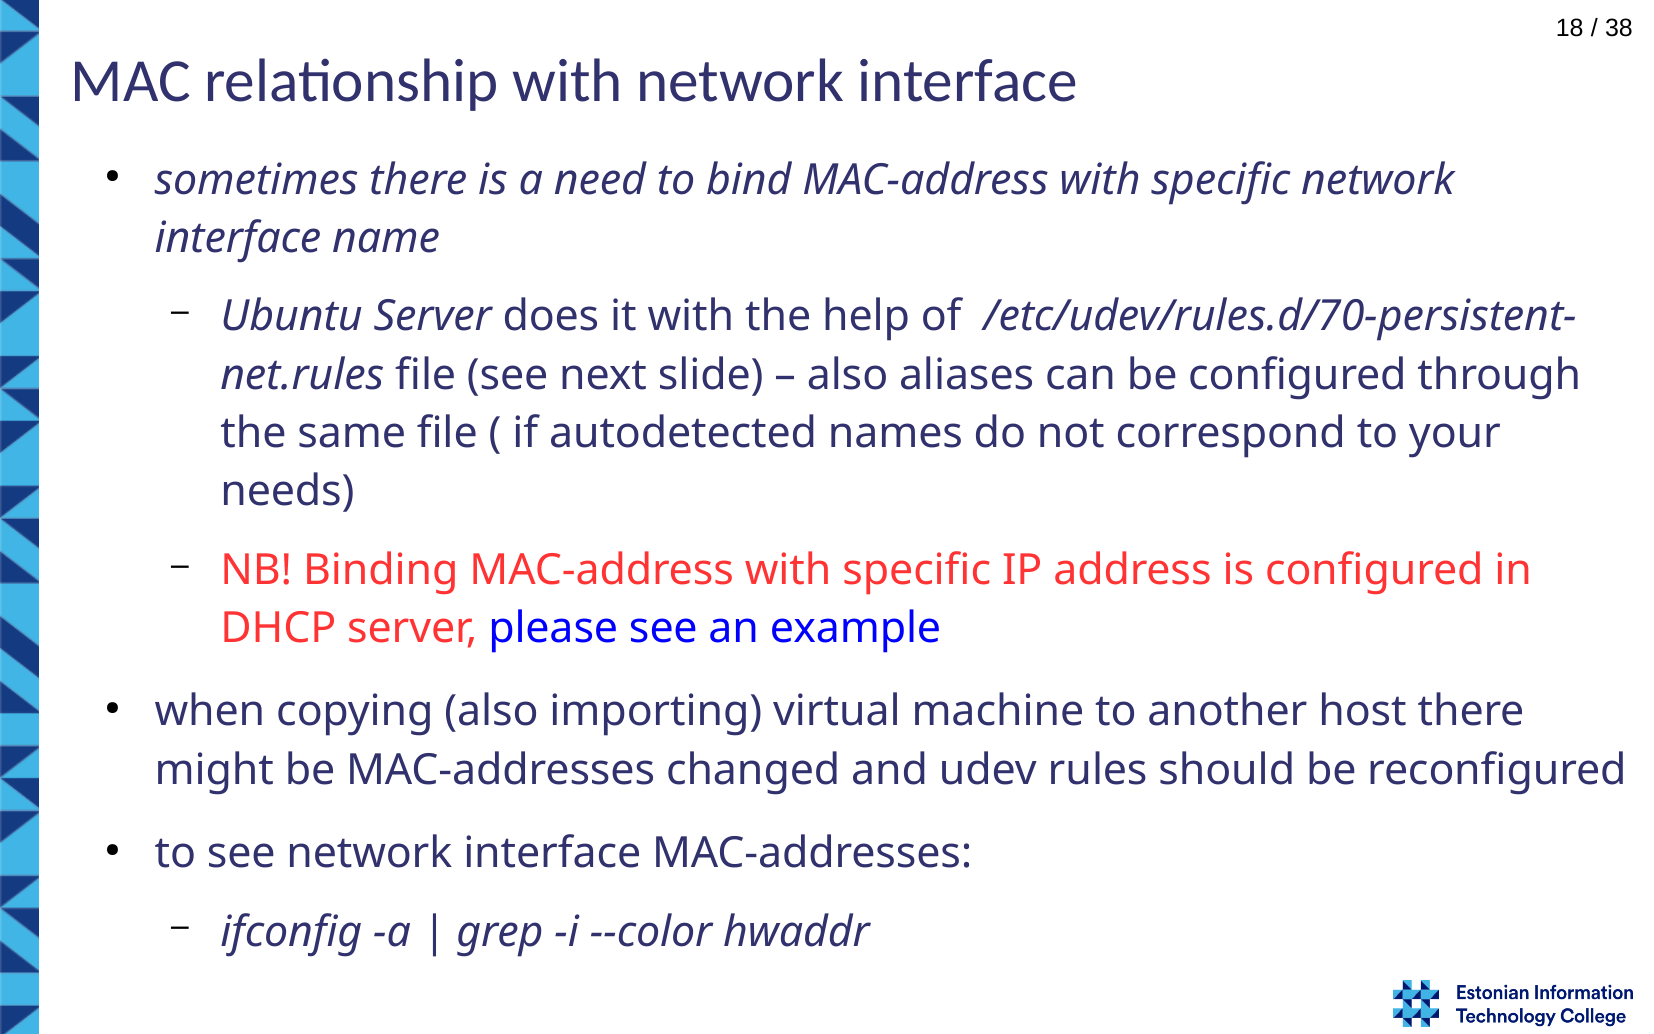

# MAC relationship with network interface
sometimes there is a need to bind MAC-address with specific network interface name
Ubuntu Server does it with the help of /etc/udev/rules.d/70-persistent-net.rules file (see next slide) – also aliases can be configured through the same file ( if autodetected names do not correspond to your needs)
NB! Binding MAC-address with specific IP address is configured in DHCP server, please see an example
when copying (also importing) virtual machine to another host there might be MAC-addresses changed and udev rules should be reconfigured
to see network interface MAC-addresses:
ifconfig -a | grep -i --color hwaddr